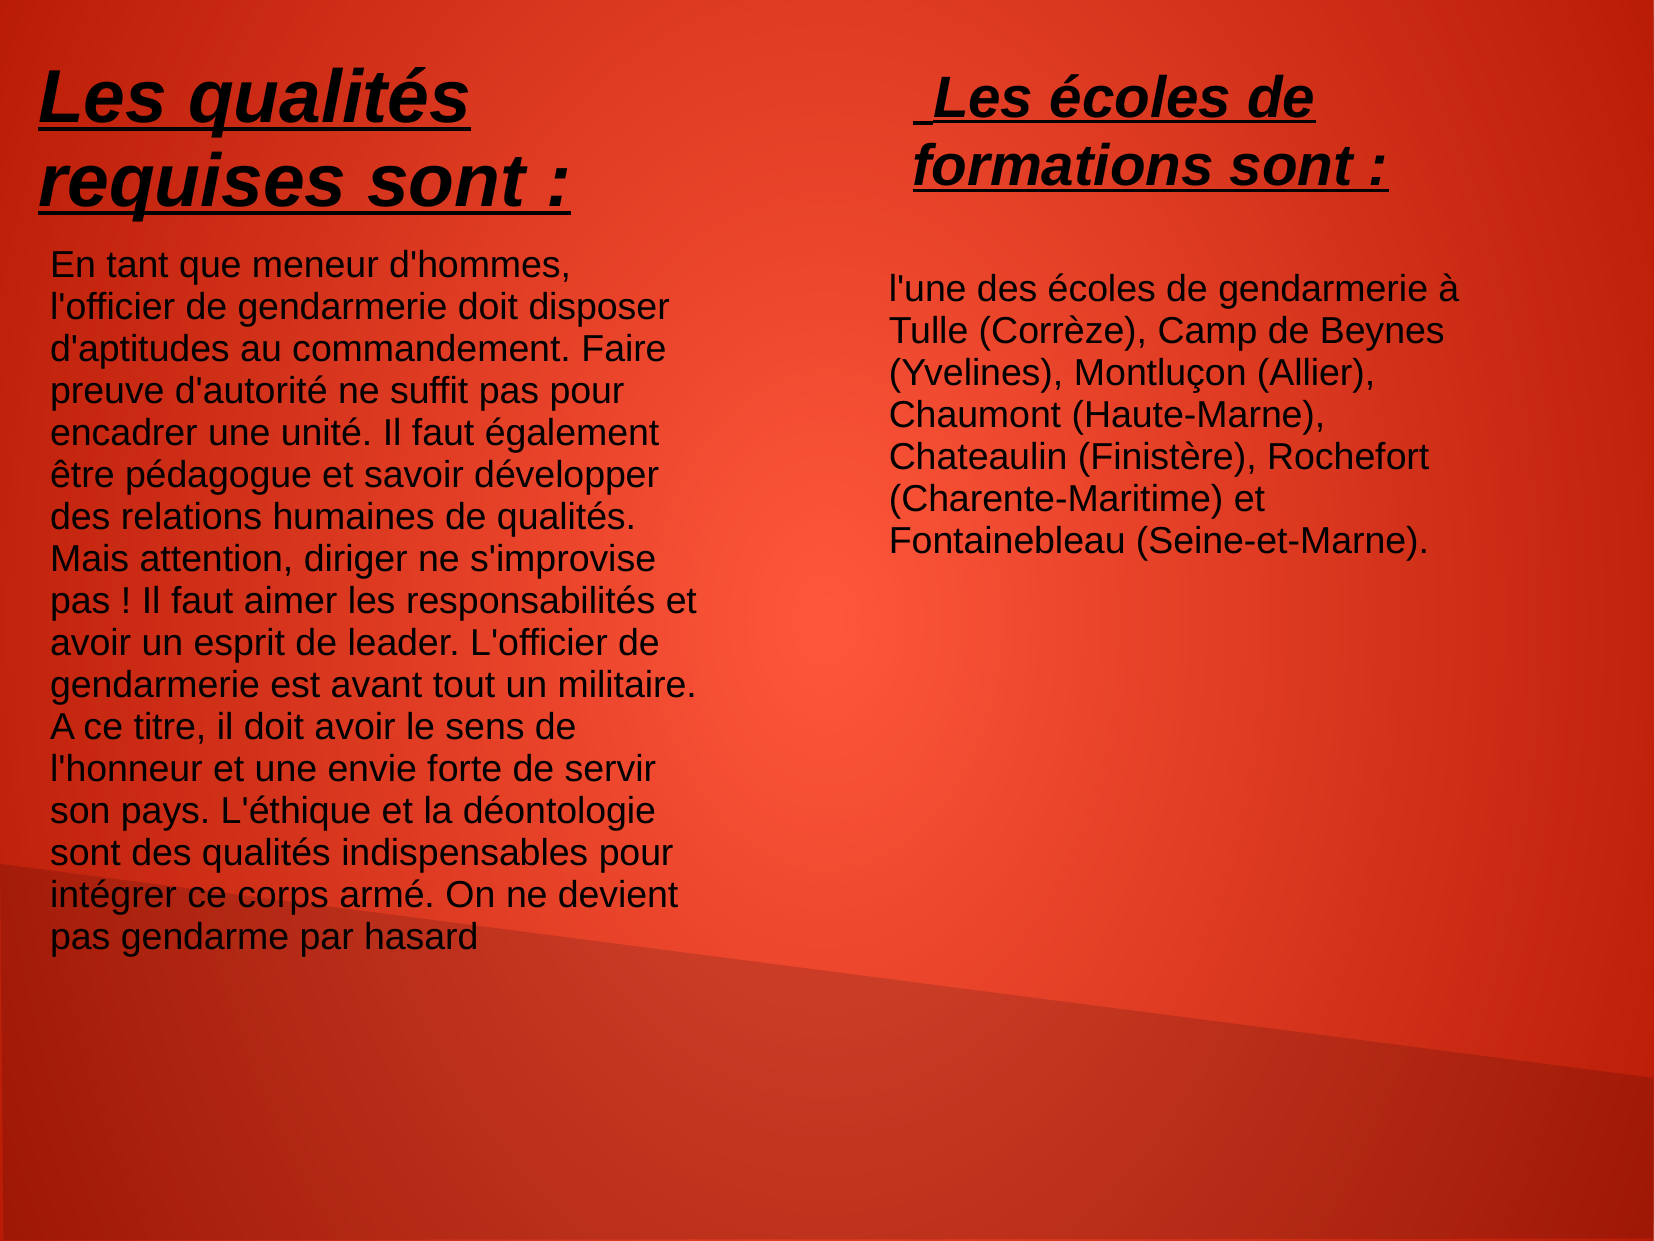

Les écoles de formations sont :
Les qualités requises sont :
En tant que meneur d'hommes, l'officier de gendarmerie doit disposer d'aptitudes au commandement. Faire preuve d'autorité ne suffit pas pour encadrer une unité. Il faut également être pédagogue et savoir développer des relations humaines de qualités. Mais attention, diriger ne s'improvise pas ! Il faut aimer les responsabilités et avoir un esprit de leader. L'officier de gendarmerie est avant tout un militaire. A ce titre, il doit avoir le sens de l'honneur et une envie forte de servir son pays. L'éthique et la déontologie sont des qualités indispensables pour intégrer ce corps armé. On ne devient pas gendarme par hasard
l'une des écoles de gendarmerie à Tulle (Corrèze), Camp de Beynes (Yvelines), Montluçon (Allier), Chaumont (Haute-Marne), Chateaulin (Finistère), Rochefort (Charente-Maritime) et Fontainebleau (Seine-et-Marne).